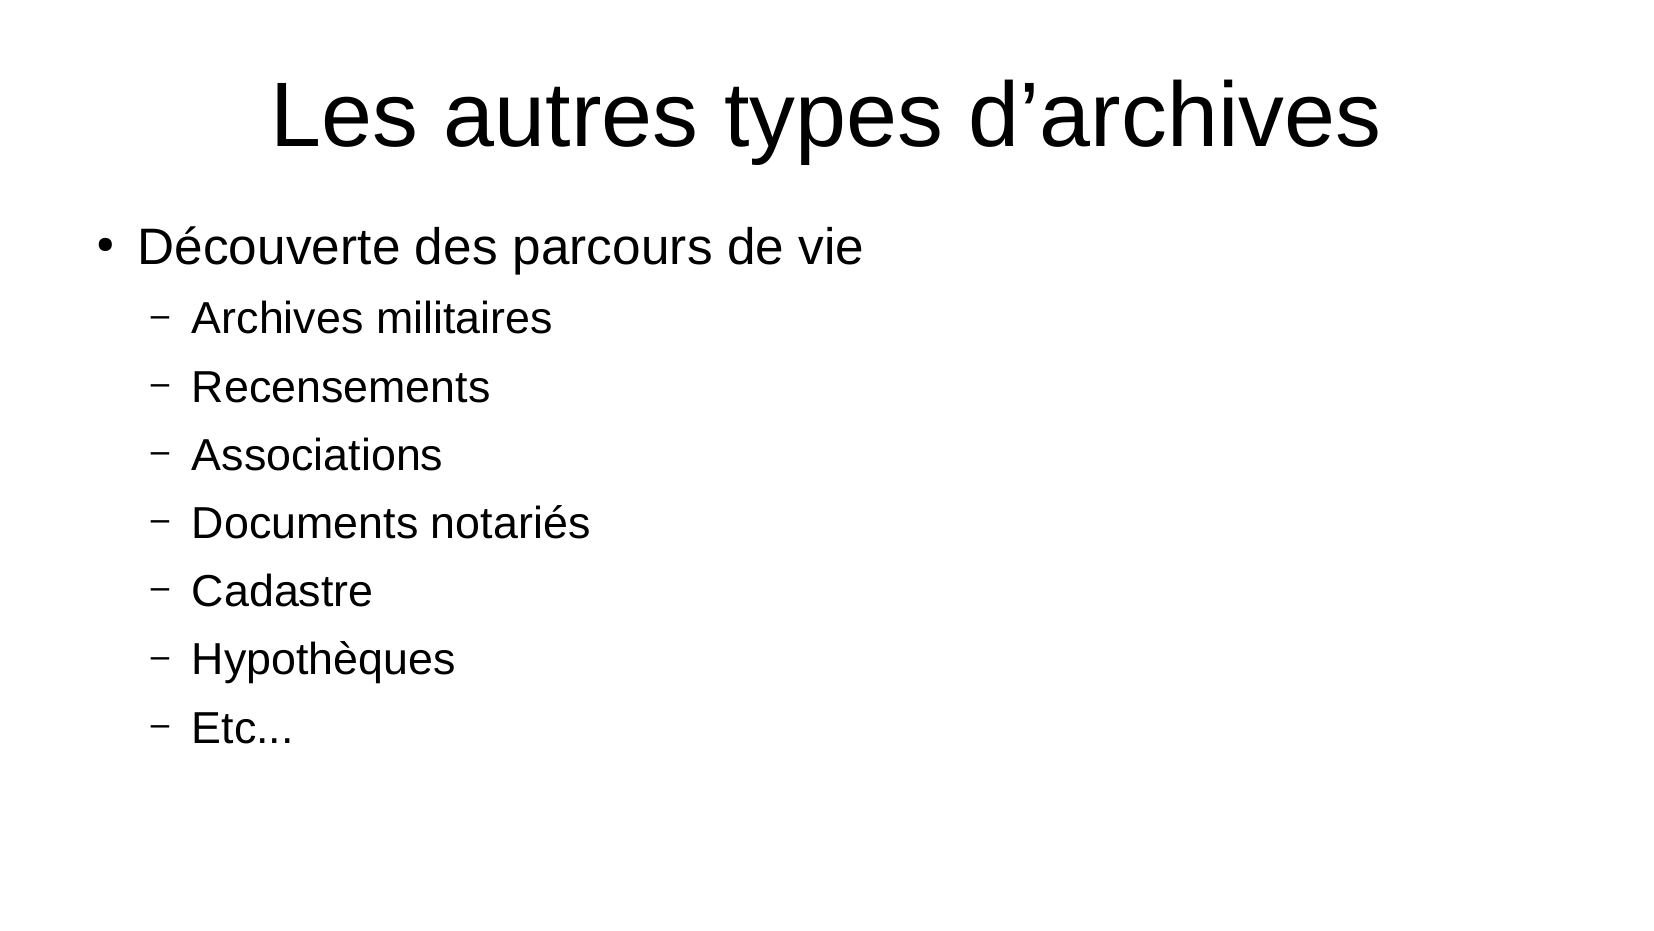

# Les autres types d’archives
Découverte des parcours de vie
Archives militaires
Recensements
Associations
Documents notariés
Cadastre
Hypothèques
Etc...